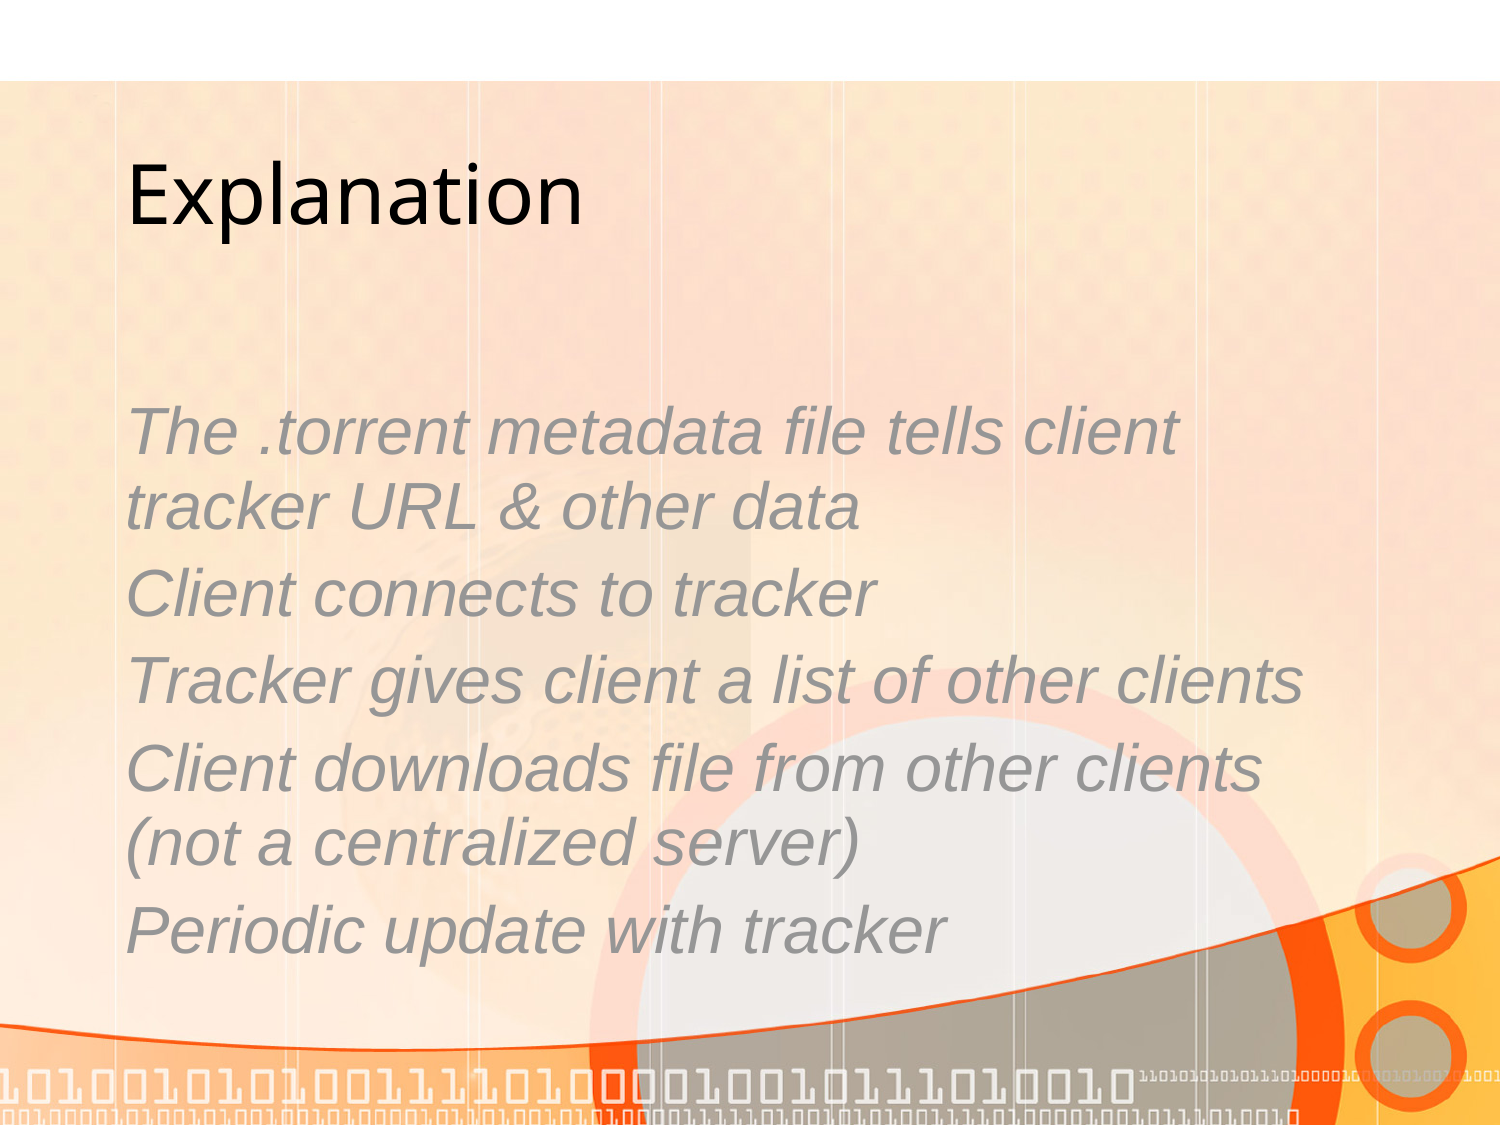

# Explanation
The .torrent metadata file tells client tracker URL & other data
Client connects to tracker
Tracker gives client a list of other clients
Client downloads file from other clients (not a centralized server)
Periodic update with tracker